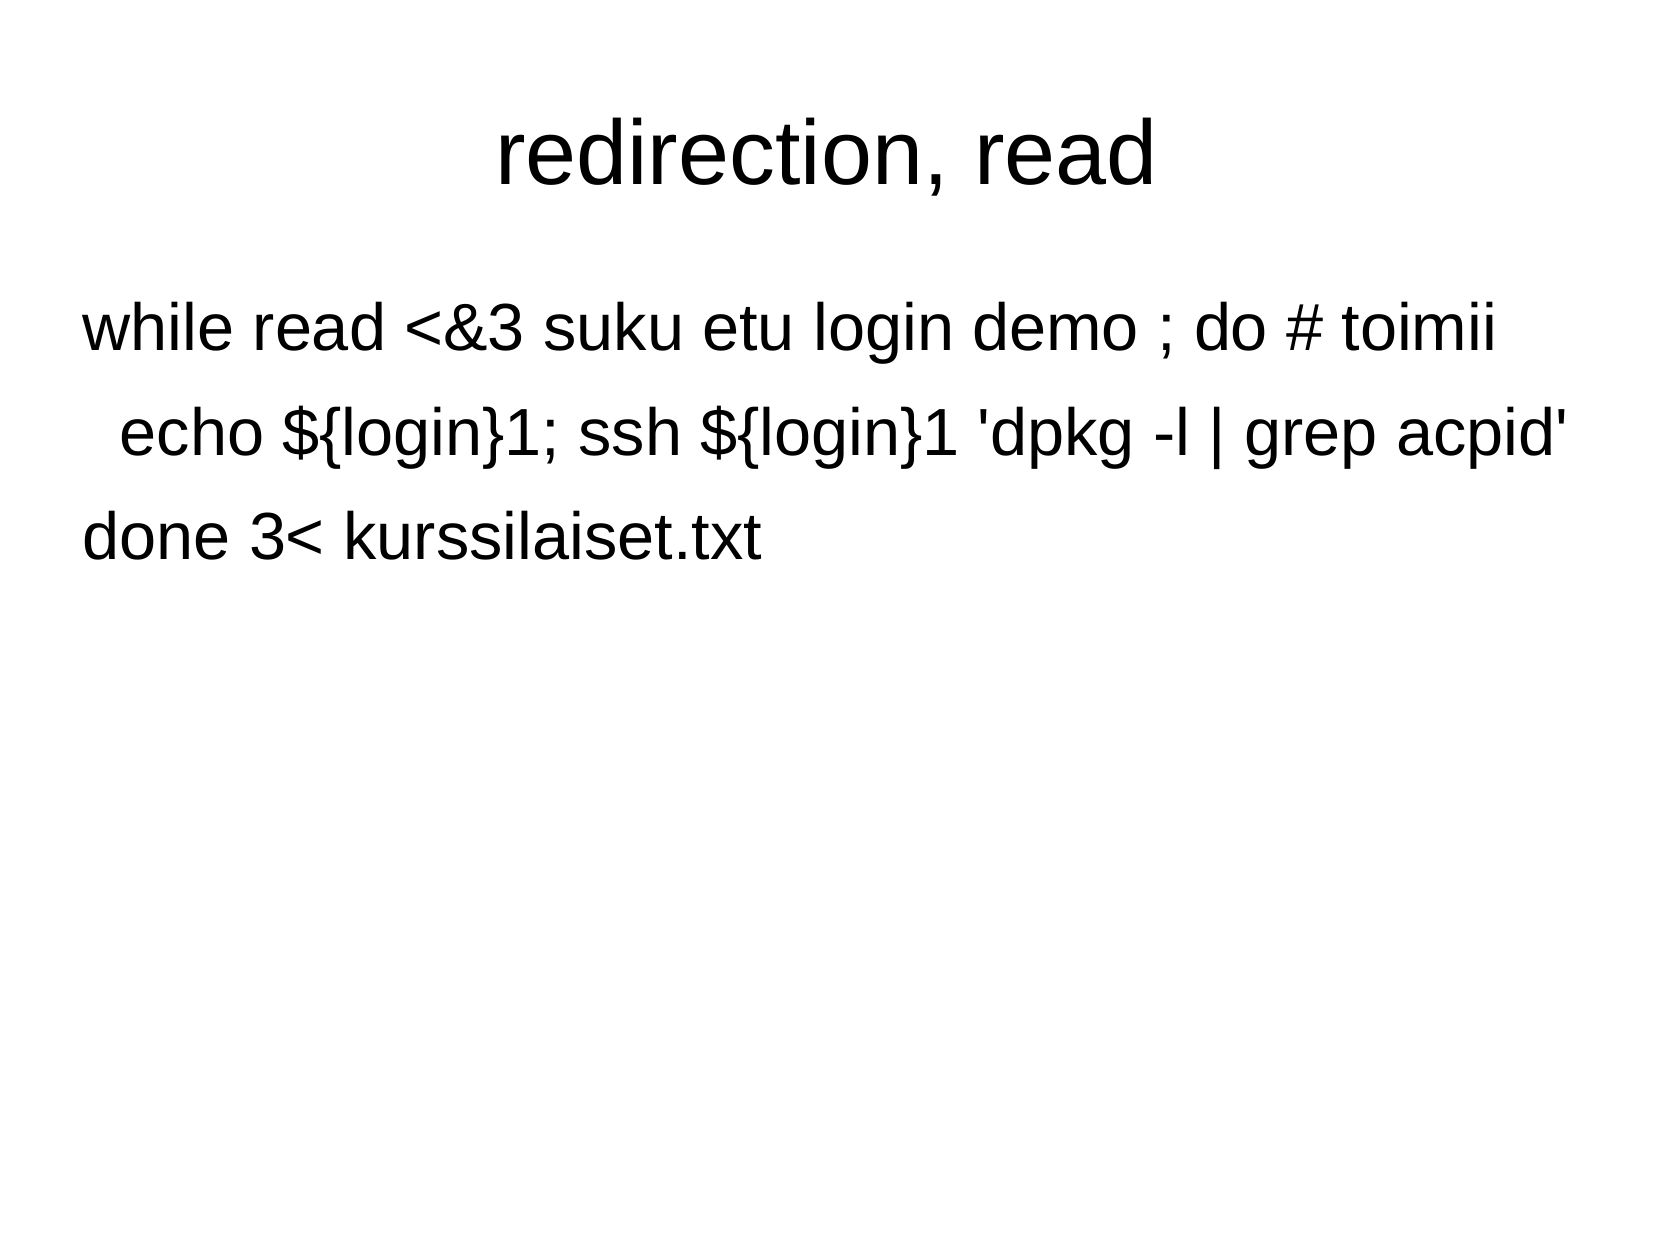

# redirection, read
while read <&3 suku etu login demo ; do # toimii
 echo ${login}1; ssh ${login}1 'dpkg -l | grep acpid'
done 3< kurssilaiset.txt